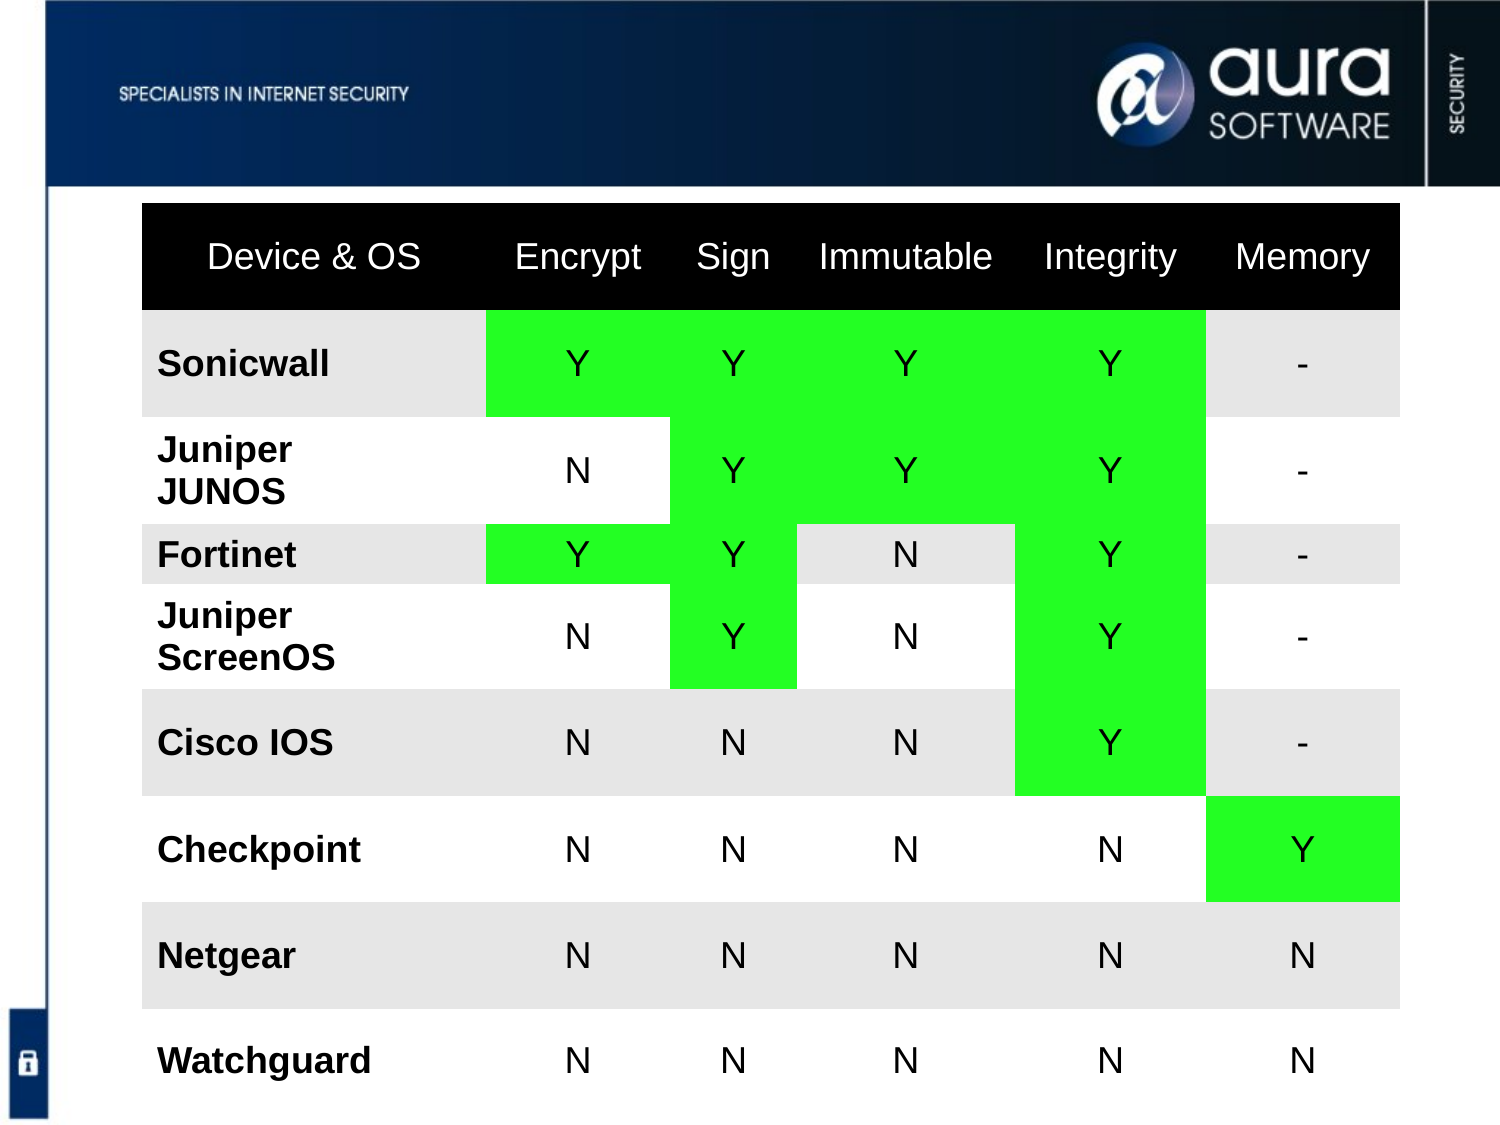

| Device & OS | Encrypt | Sign | Immutable | Integrity | Memory |
| --- | --- | --- | --- | --- | --- |
| Sonicwall | Y | Y | Y | Y | - |
| Juniper JUNOS | N | Y | Y | Y | - |
| Fortinet | Y | Y | N | Y | - |
| Juniper ScreenOS | N | Y | N | Y | - |
| Cisco IOS | N | N | N | Y | - |
| Checkpoint | N | N | N | N | Y |
| Netgear | N | N | N | N | N |
| Watchguard | N | N | N | N | N |